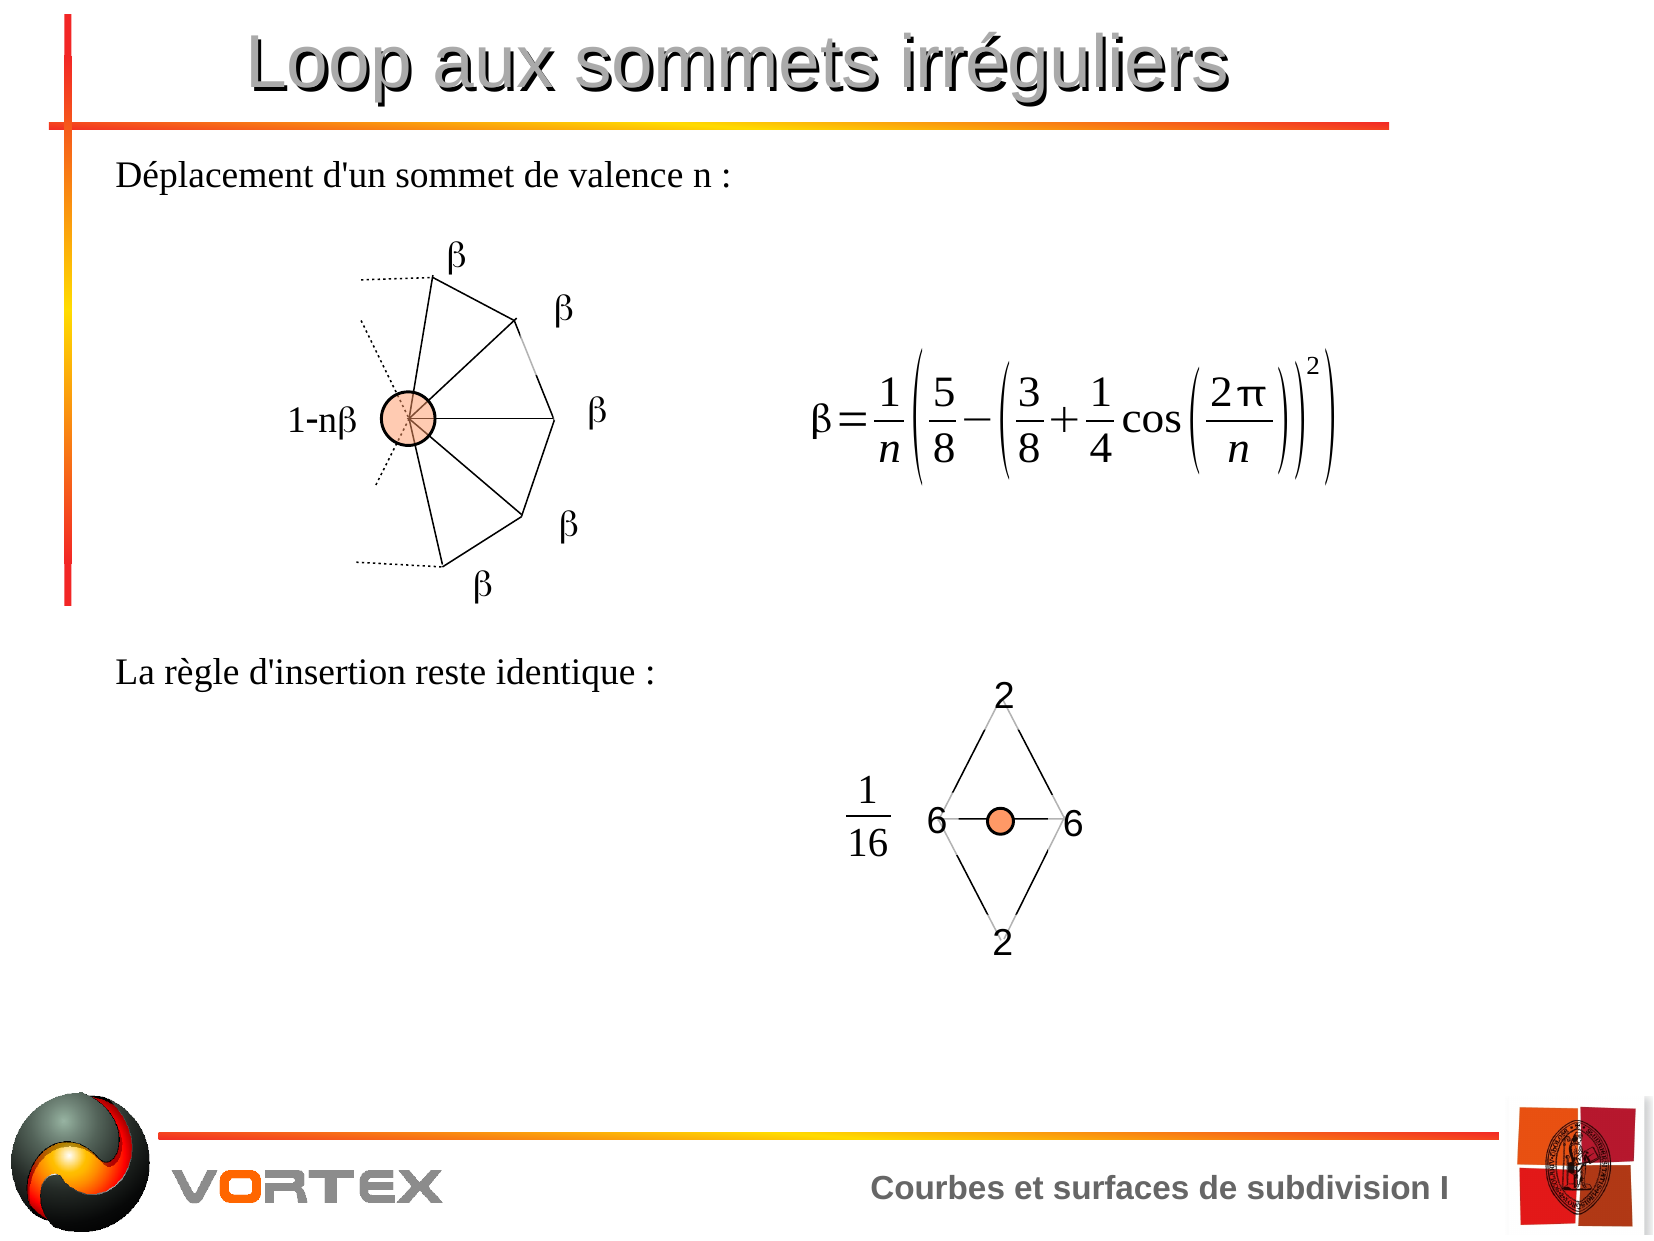

# Loop aux sommets irréguliers
Déplacement d'un sommet de valence n :
La règle d'insertion reste identique :

 
 
1-n
 
 
2
6
6
2